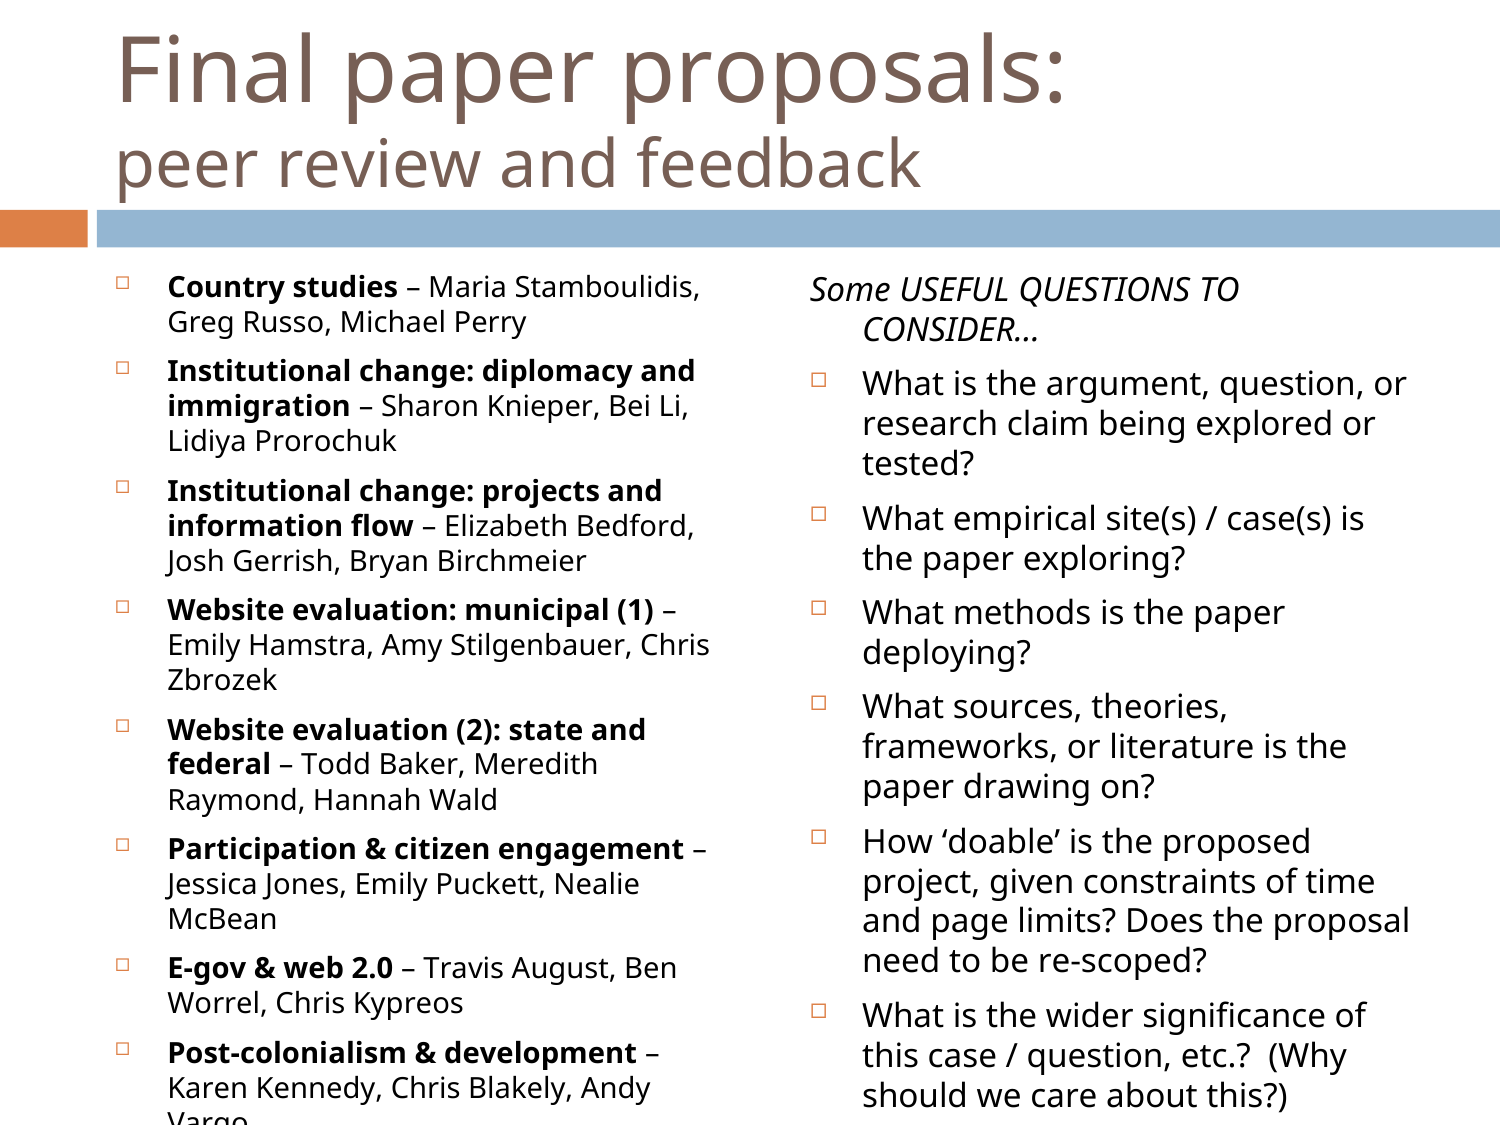

# Final paper proposals: peer review and feedback
Country studies – Maria Stamboulidis, Greg Russo, Michael Perry
Institutional change: diplomacy and immigration – Sharon Knieper, Bei Li, Lidiya Prorochuk
Institutional change: projects and information flow – Elizabeth Bedford, Josh Gerrish, Bryan Birchmeier
Website evaluation: municipal (1) – Emily Hamstra, Amy Stilgenbauer, Chris Zbrozek
Website evaluation (2): state and federal – Todd Baker, Meredith Raymond, Hannah Wald
Participation & citizen engagement – Jessica Jones, Emily Puckett, Nealie McBean
E-gov & web 2.0 – Travis August, Ben Worrel, Chris Kypreos
Post-colonialism & development – Karen Kennedy, Chris Blakely, Andy Vargo
Some USEFUL QUESTIONS TO CONSIDER…
What is the argument, question, or research claim being explored or tested?
What empirical site(s) / case(s) is the paper exploring?
What methods is the paper deploying?
What sources, theories, frameworks, or literature is the paper drawing on?
How ‘doable’ is the proposed project, given constraints of time and page limits? Does the proposal need to be re-scoped?
What is the wider significance of this case / question, etc.? (Why should we care about this?)
** Suggestions re: additional sources, focusing, clarification, structure, etc. **